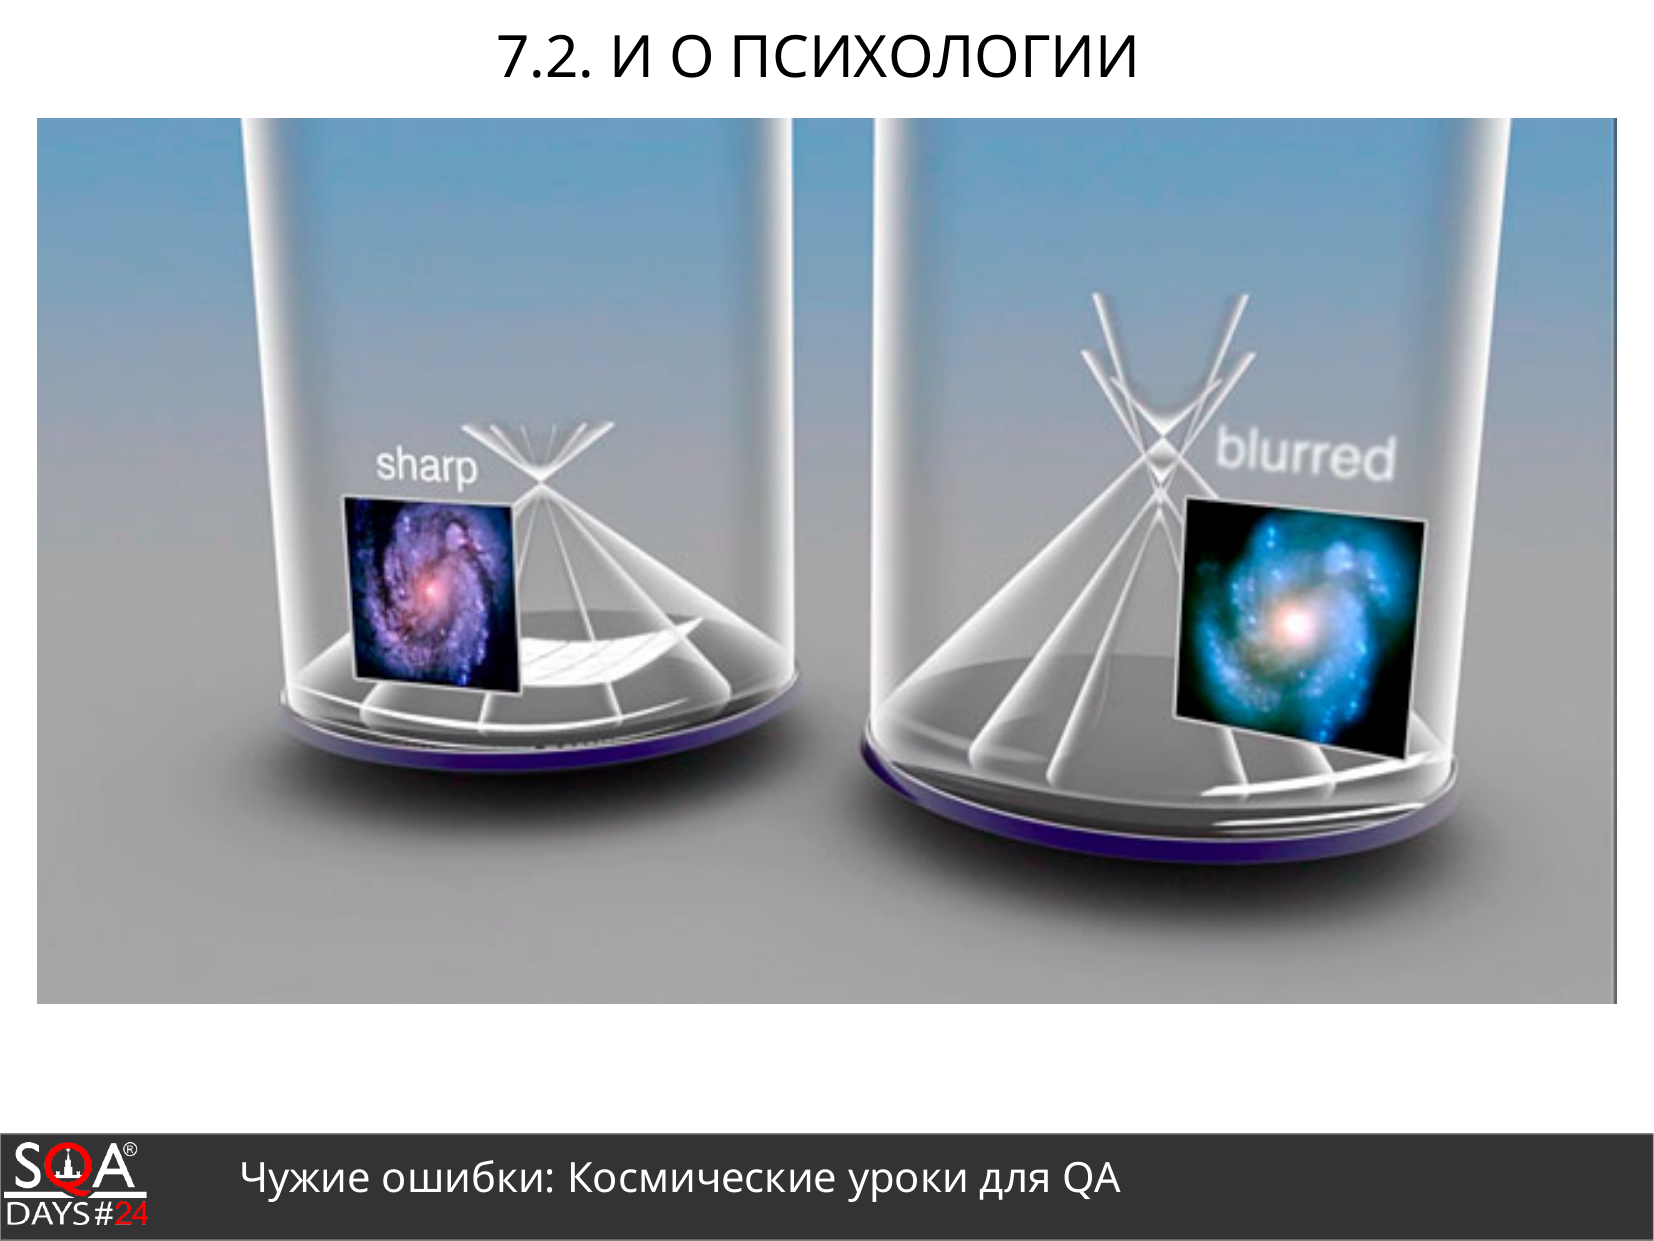

7.2. И О ПСИХОЛОГИИ
Чужие ошибки: Космические уроки для QA